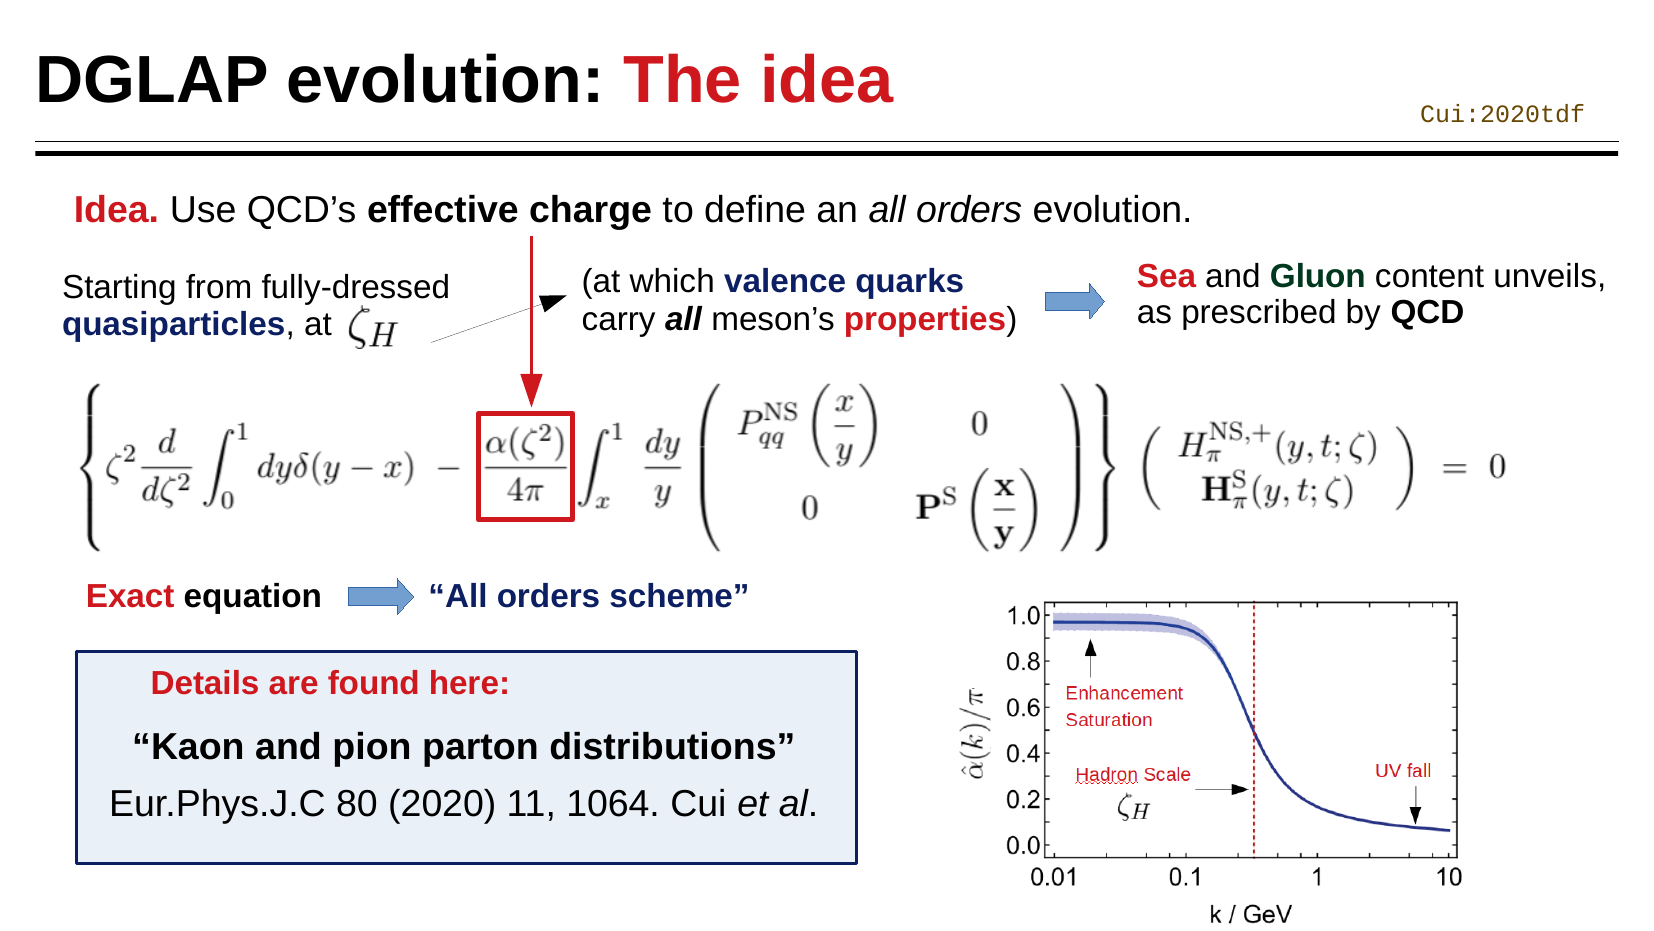

DGLAP evolution: The idea
Cui:2020tdf
Idea. Use QCD’s effective charge to define an all orders evolution.
Sea and Gluon content unveils, as prescribed by QCD
(at which valence quarks carry all meson’s properties)
Starting from fully-dressed quasiparticles, at
Exact equation
“All orders scheme”
Details are found here:
“Kaon and pion parton distributions”
Eur.Phys.J.C 80 (2020) 11, 1064. Cui et al.